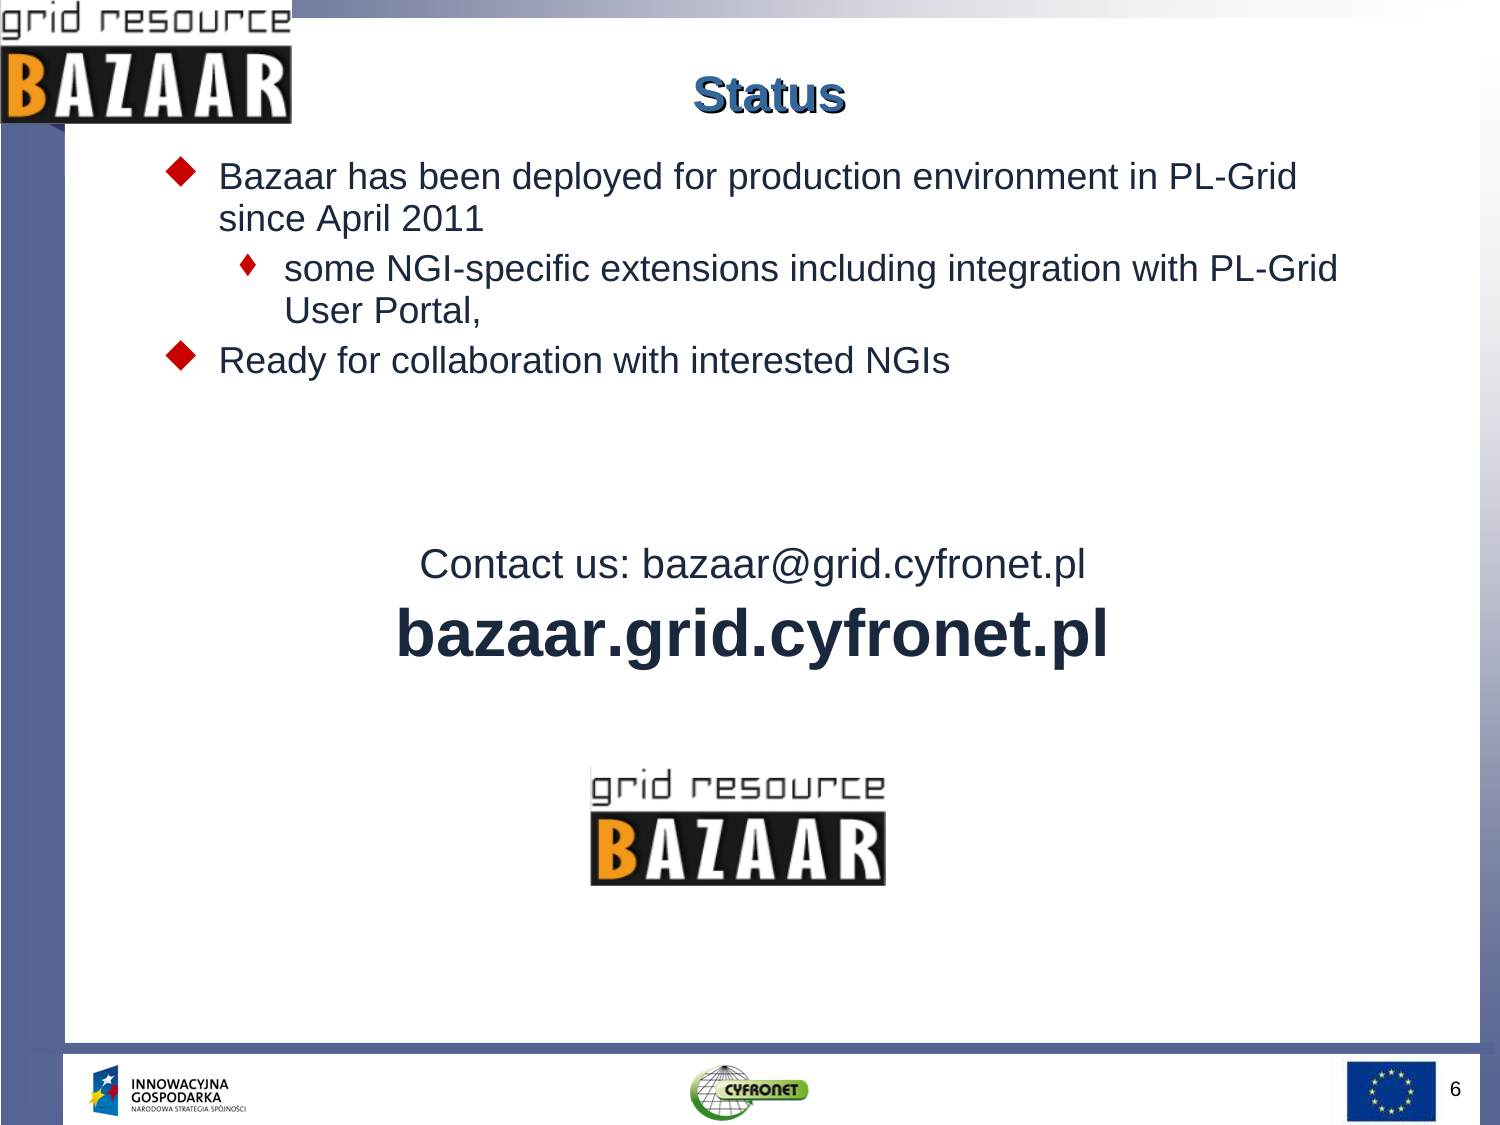

# Status
Bazaar has been deployed for production environment in PL-Grid since April 2011
some NGI-specific extensions including integration with PL-Grid User Portal,
Ready for collaboration with interested NGIs
Contact us: bazaar@grid.cyfronet.pl
bazaar.grid.cyfronet.pl
6